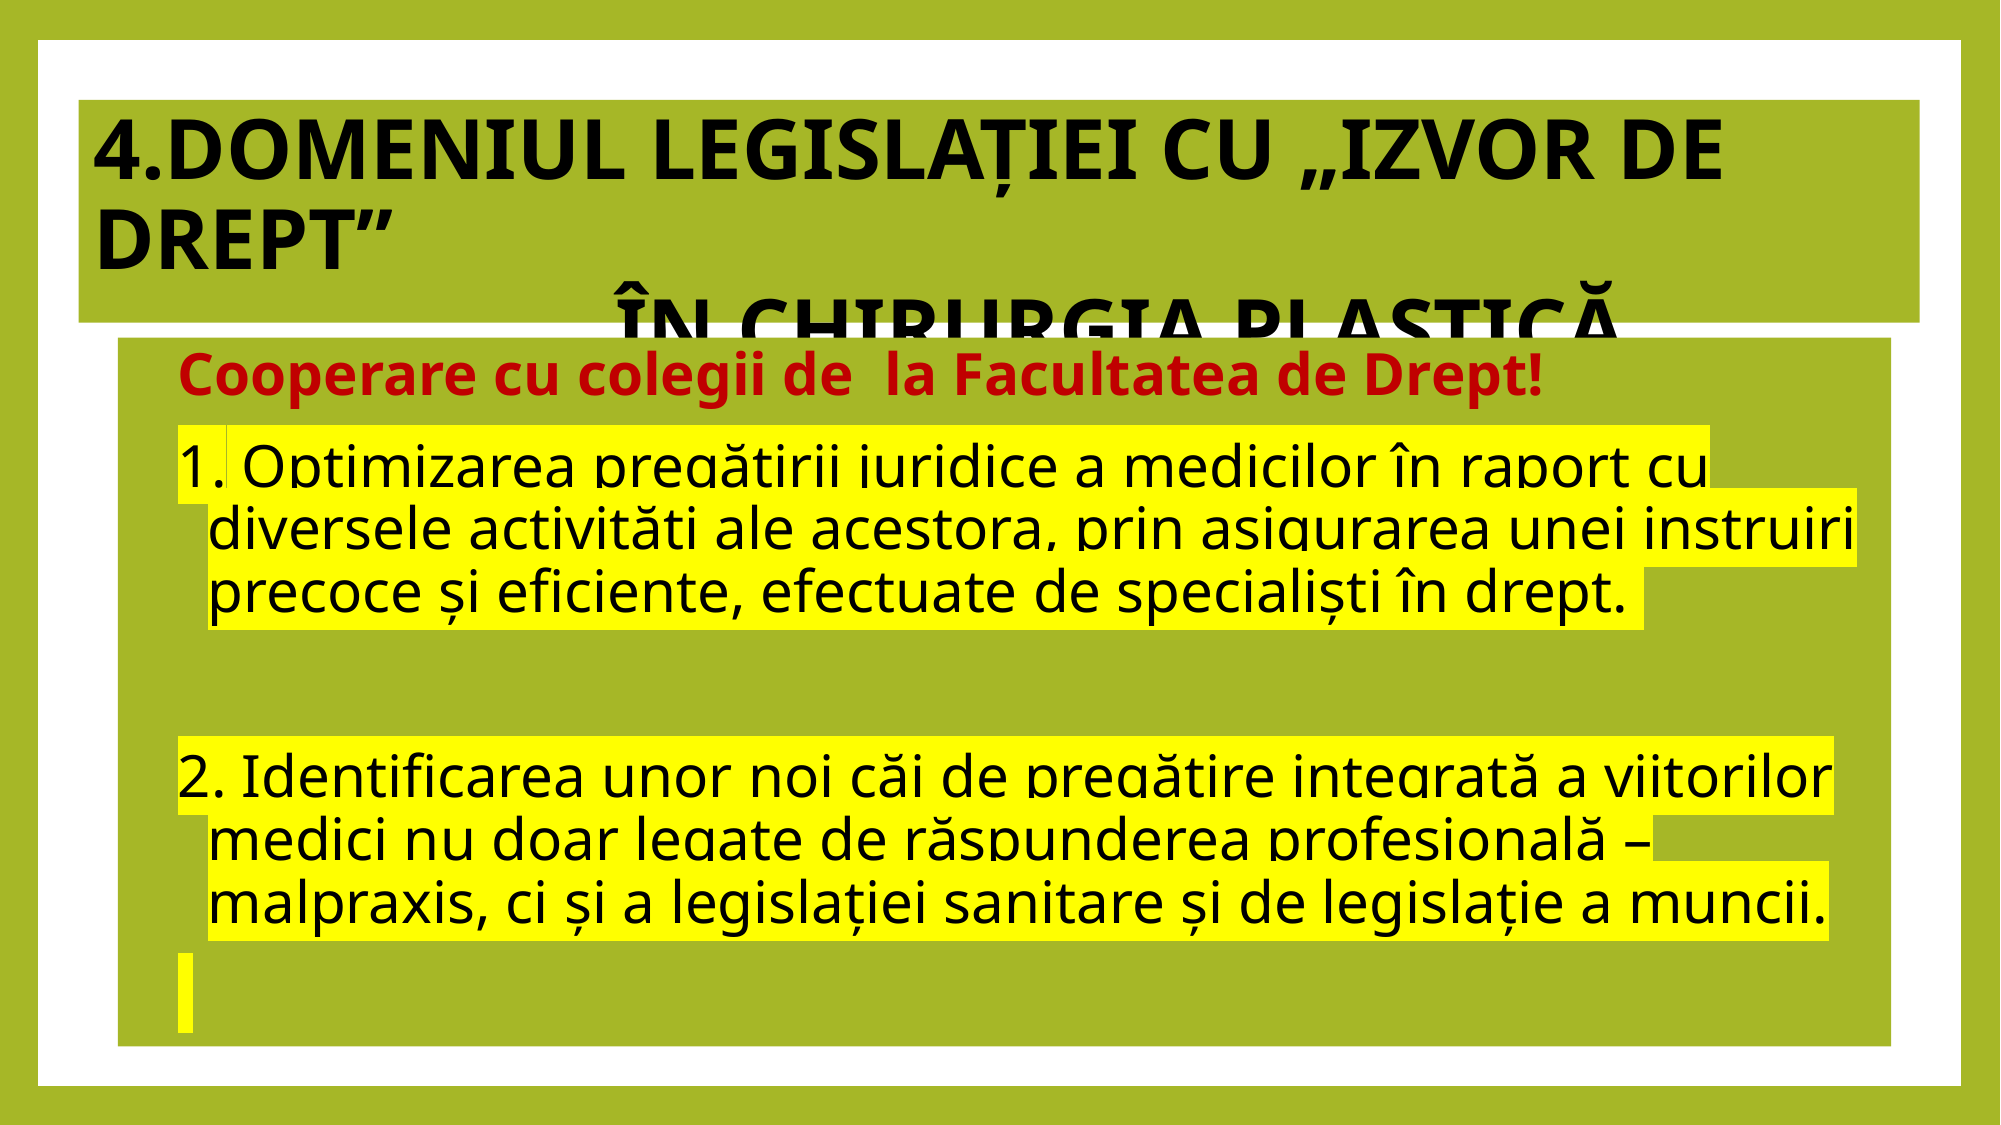

# 4.DOMENIUL LEGISLAȚIEI CU „IZVOR DE DREPT” ÎN CHIRURGIA PLASTICĂ
Cooperare cu colegii de la Facultatea de Drept!
1. Optimizarea pregătirii juridice a medicilor în raport cu diversele activități ale acestora, prin asigurarea unei instruiri precoce și eficiente, efectuate de specialiști în drept.
2. Identificarea unor noi căi de pregătire integrată a viitorilor medici nu doar legate de răspunderea profesională – malpraxis, ci și a legislației sanitare și de legislație a muncii.